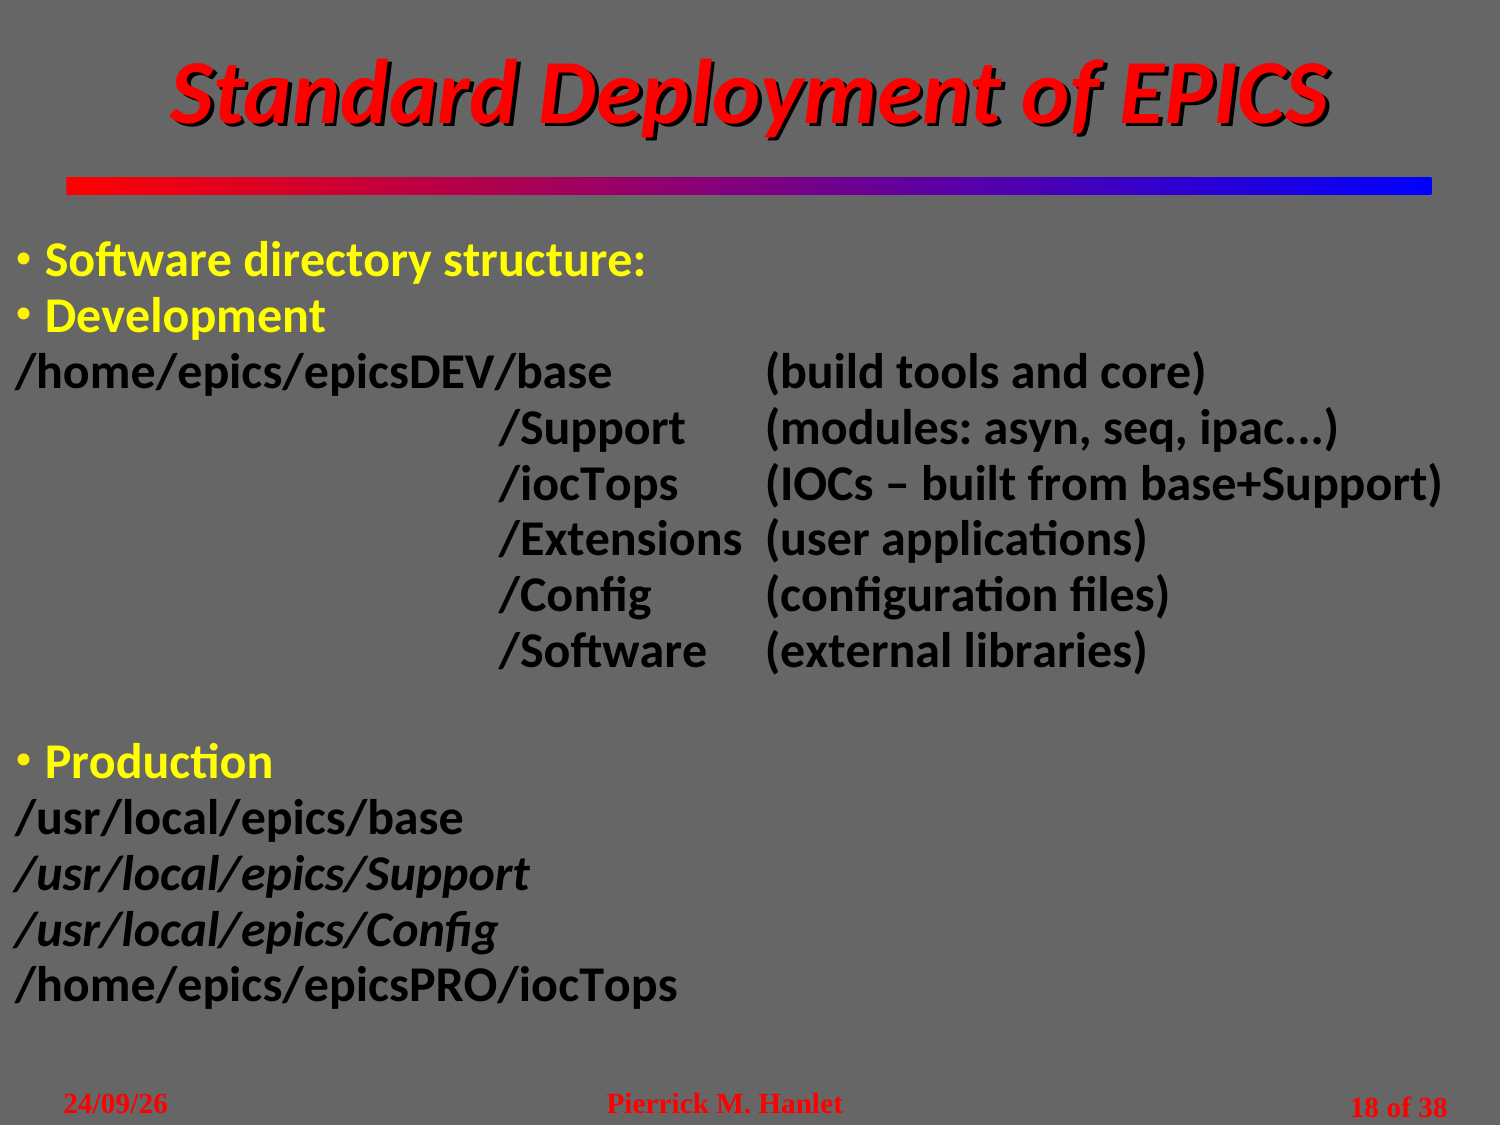

# Standard Deployment of EPICS
Software directory structure:
Development
/home/epics/epicsDEV/base			(build tools and core)
 /Support		(modules: asyn, seq, ipac...)
 /iocTops		(IOCs – built from base+Support)
 /Extensions	(user applications)
 /Config		(configuration files)
 /Software	(external libraries)
Production
/usr/local/epics/base
/usr/local/epics/Support
/usr/local/epics/Config
/home/epics/epicsPRO/iocTops
18
Pierrick Hanlet